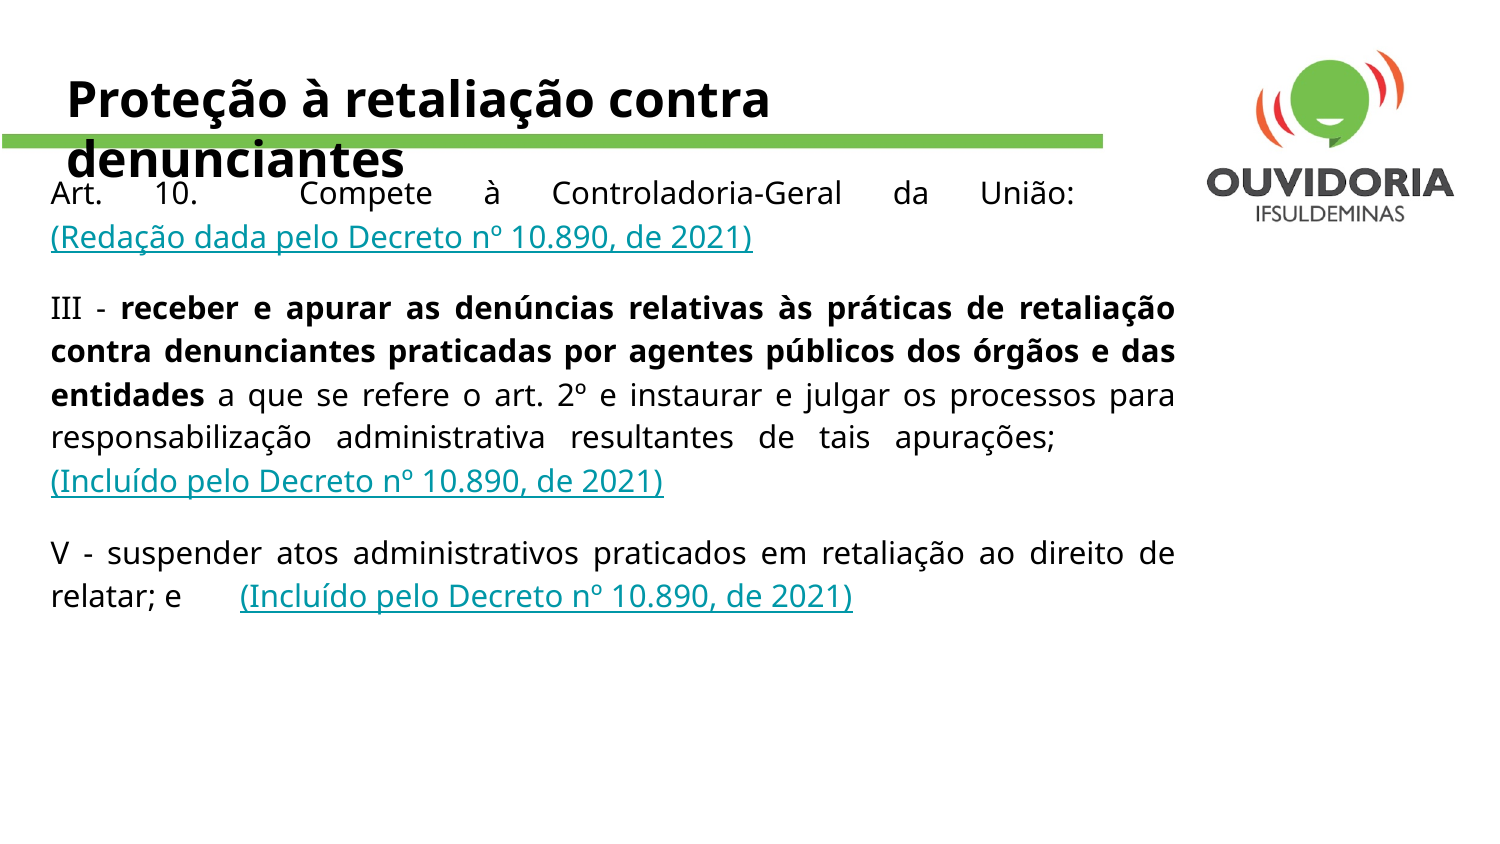

Proteção à retaliação contra denunciantes
#
Art. 10. Compete à Controladoria-Geral da União: (Redação dada pelo Decreto nº 10.890, de 2021)
III - receber e apurar as denúncias relativas às práticas de retaliação contra denunciantes praticadas por agentes públicos dos órgãos e das entidades a que se refere o art. 2º e instaurar e julgar os processos para responsabilização administrativa resultantes de tais apurações; (Incluído pelo Decreto nº 10.890, de 2021)
V - suspender atos administrativos praticados em retaliação ao direito de relatar; e (Incluído pelo Decreto nº 10.890, de 2021)